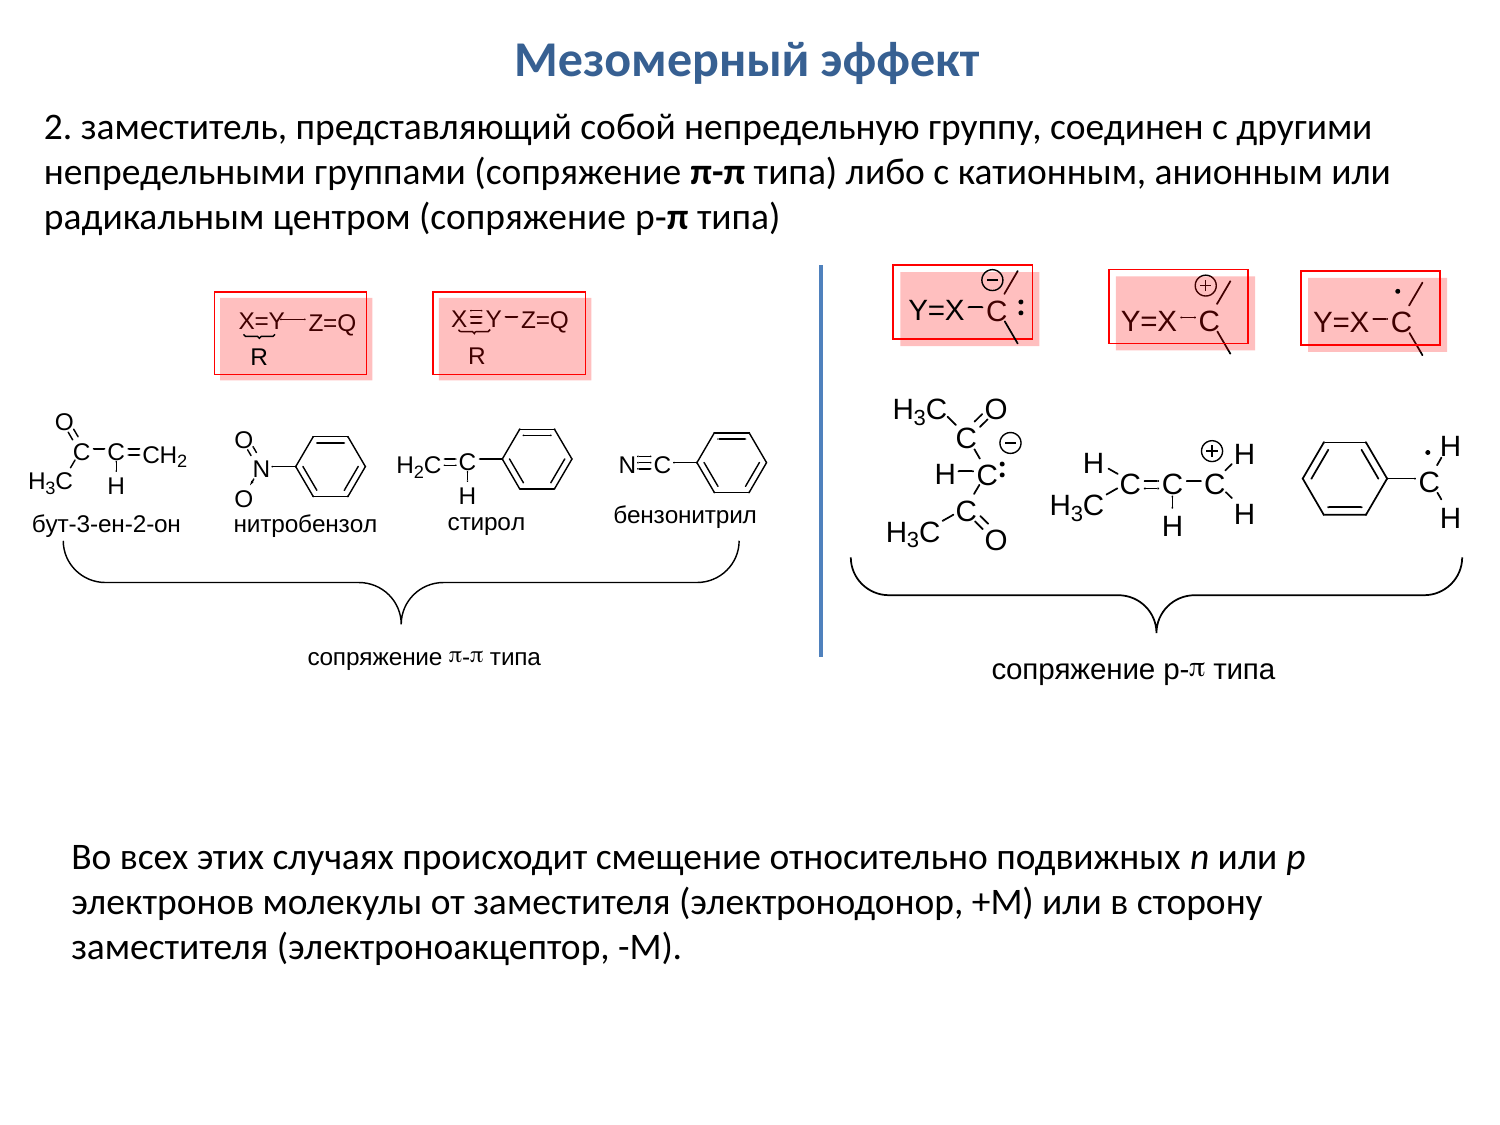

Мезомерный эффект
2. заместитель, представляющий собой непредельную группу, соединен с другими непредельными группами (сопряжение π-π типа) либо с катионным, анионным или радикальным центром (сопряжение p‑π типа)
Во всех этих случаях происходит смещение относительно подвижных n или p электронов молекулы от заместителя (электронодонор, +М) или в сторону заместителя (электроноакцептор, -М).